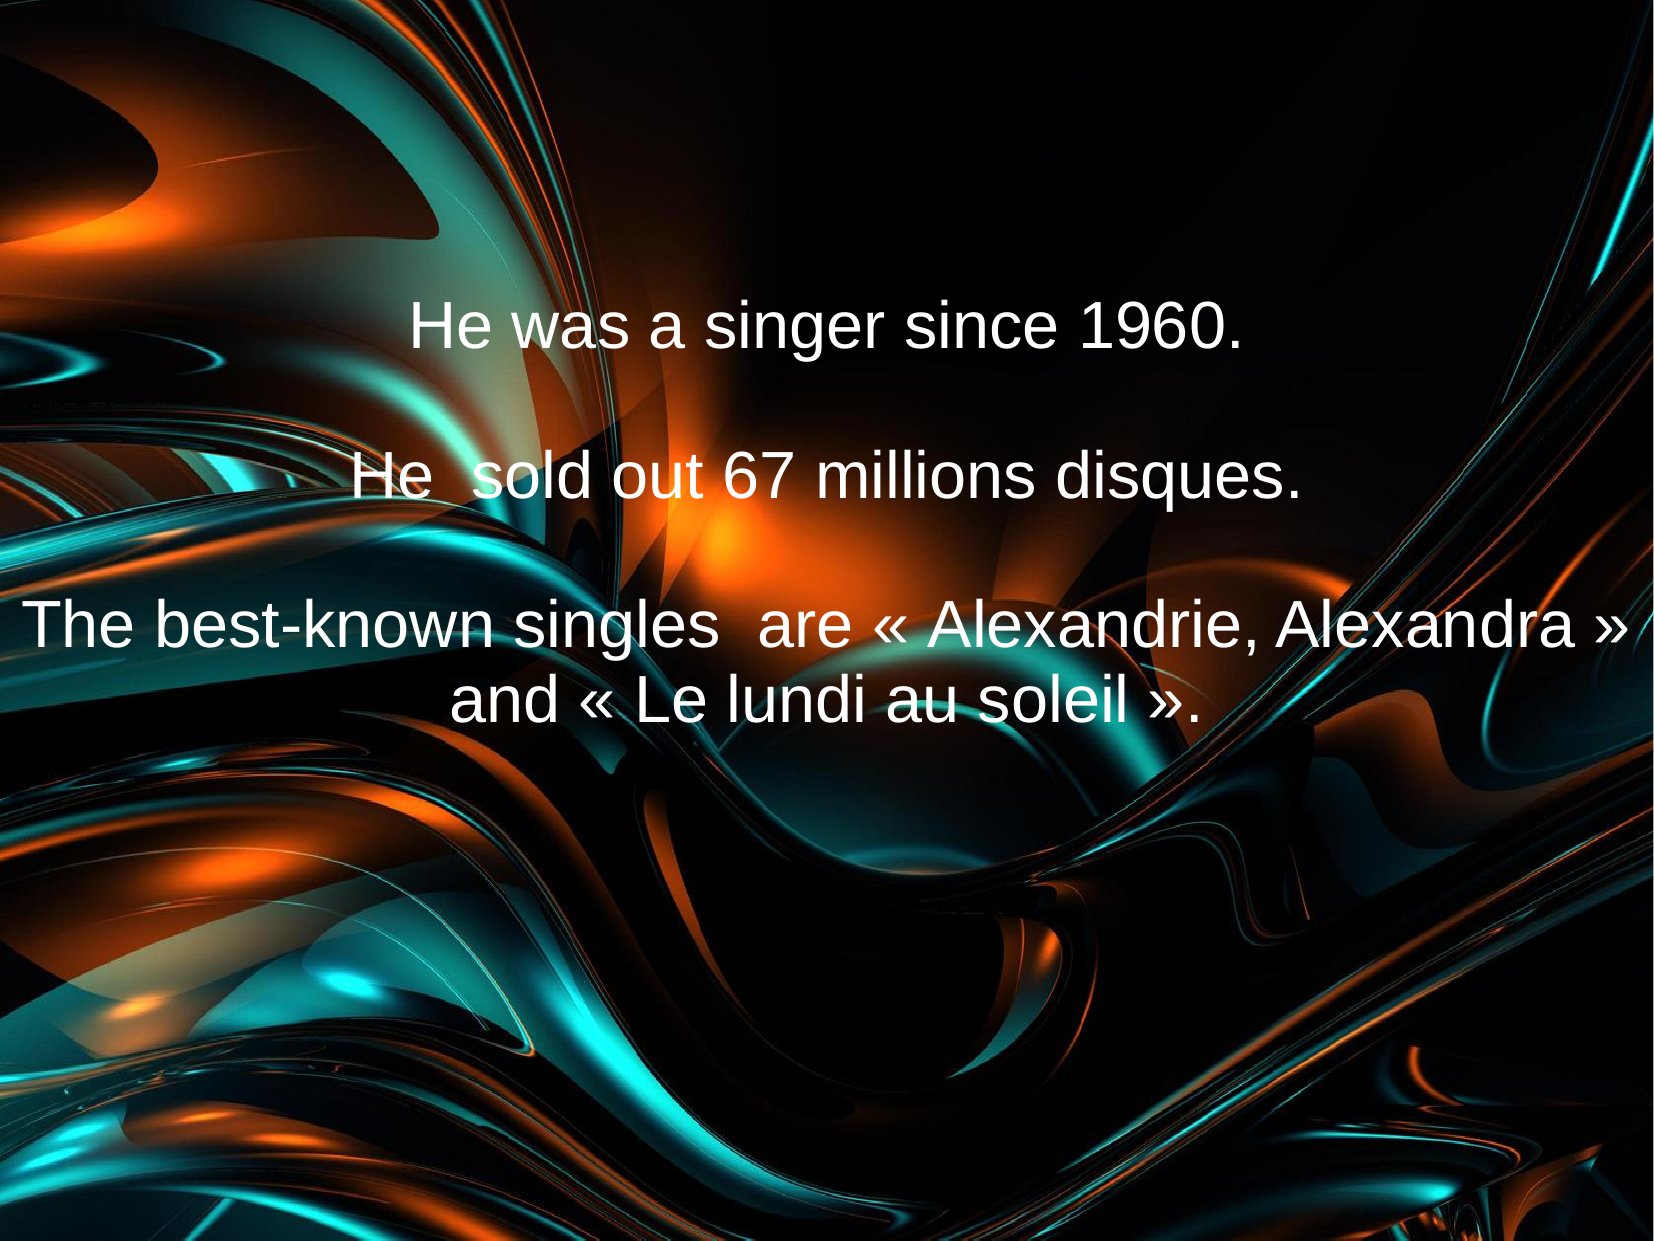

He was a singer since 1960.
He sold out 67 millions disques.
The best-known singles are « Alexandrie, Alexandra » and « Le lundi au soleil ».